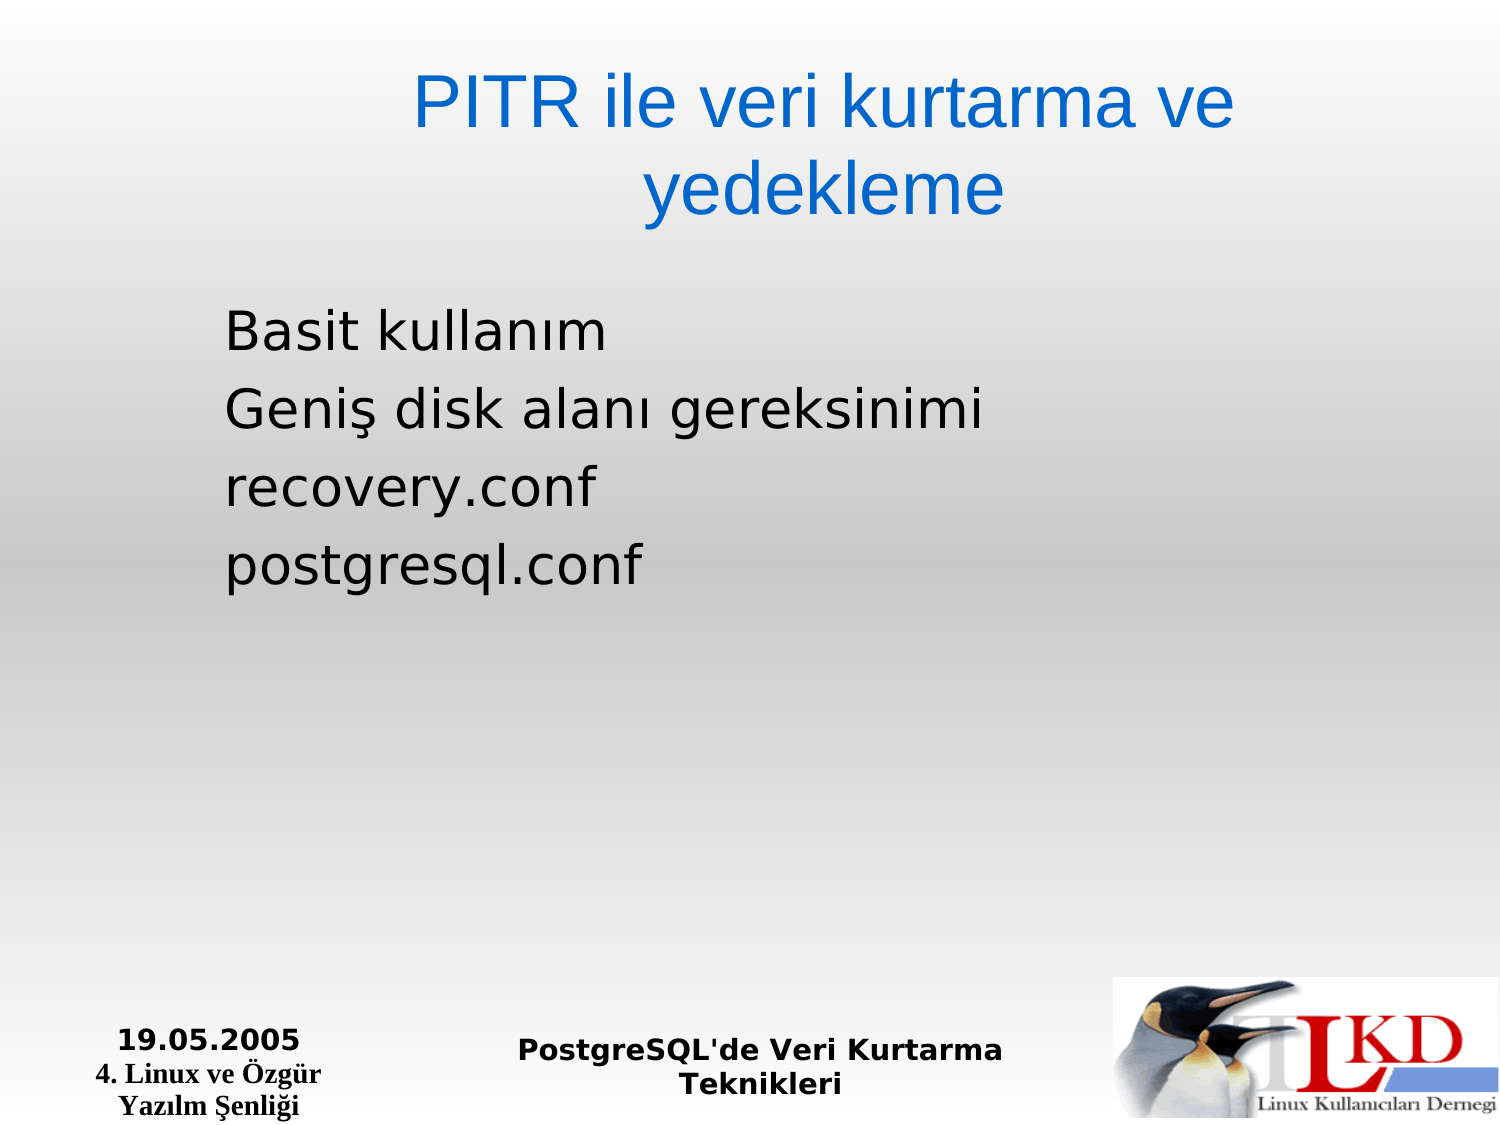

# PITR ile veri kurtarma ve yedekleme
Basit kullanım
Geniş disk alanı gereksinimi
recovery.conf
postgresql.conf